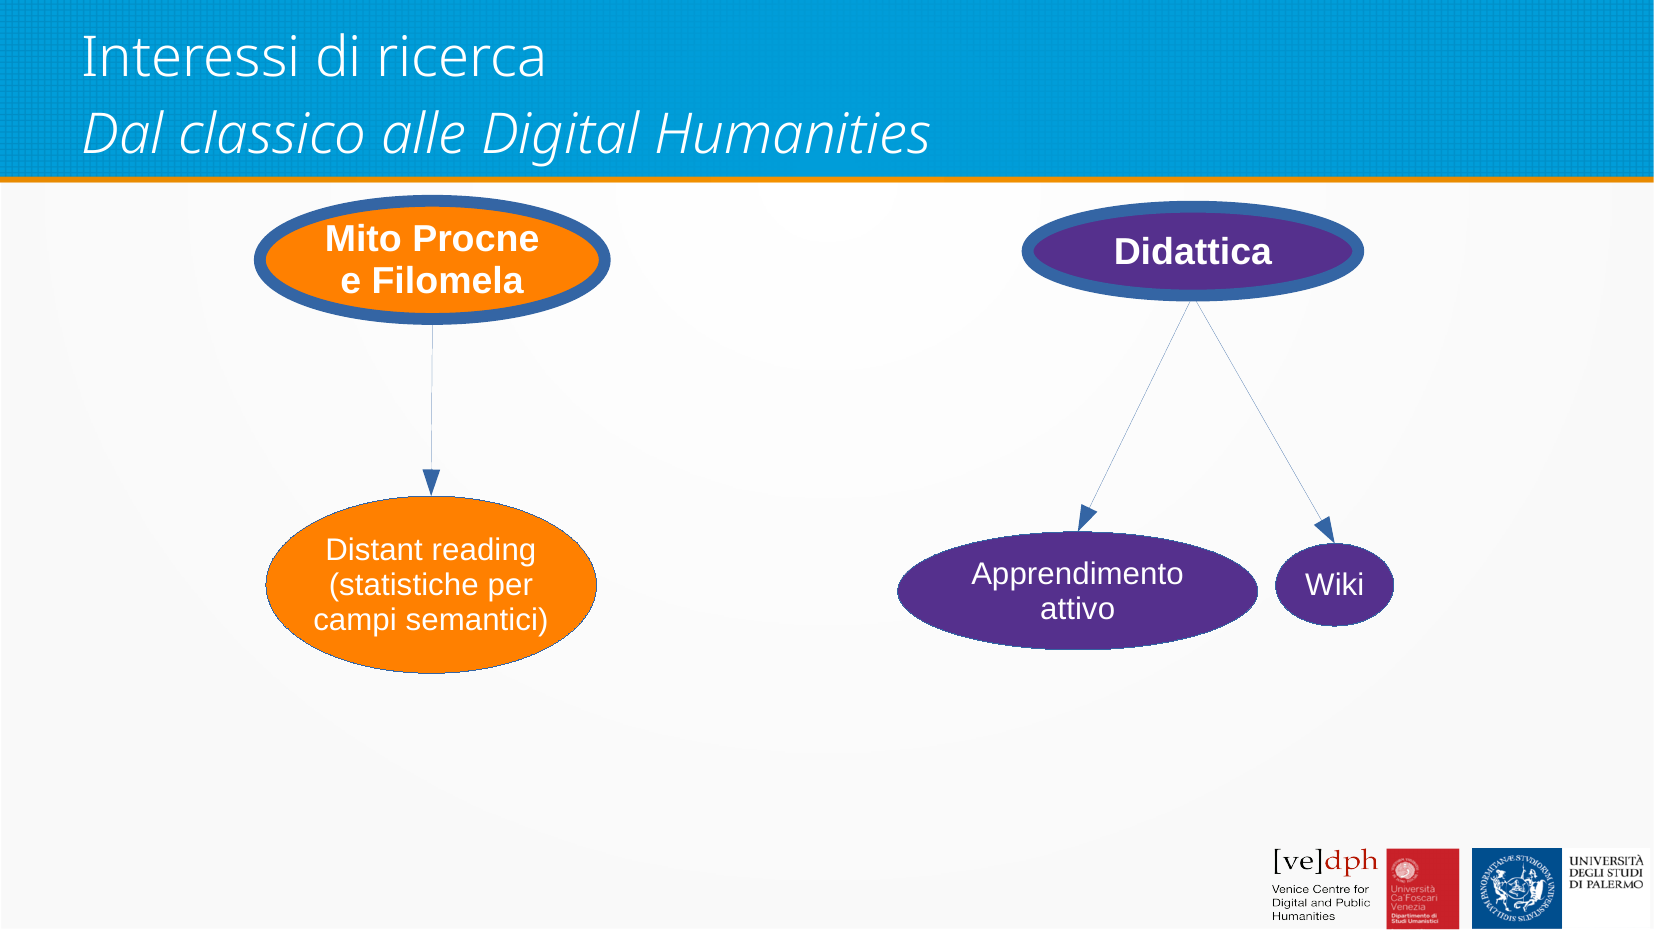

# Interessi di ricerca Dal classico alle Digital Humanities
Mito Procne
e Filomela
Didattica
Distant reading
(statistiche per
campi semantici)
Apprendimento
attivo
Wiki